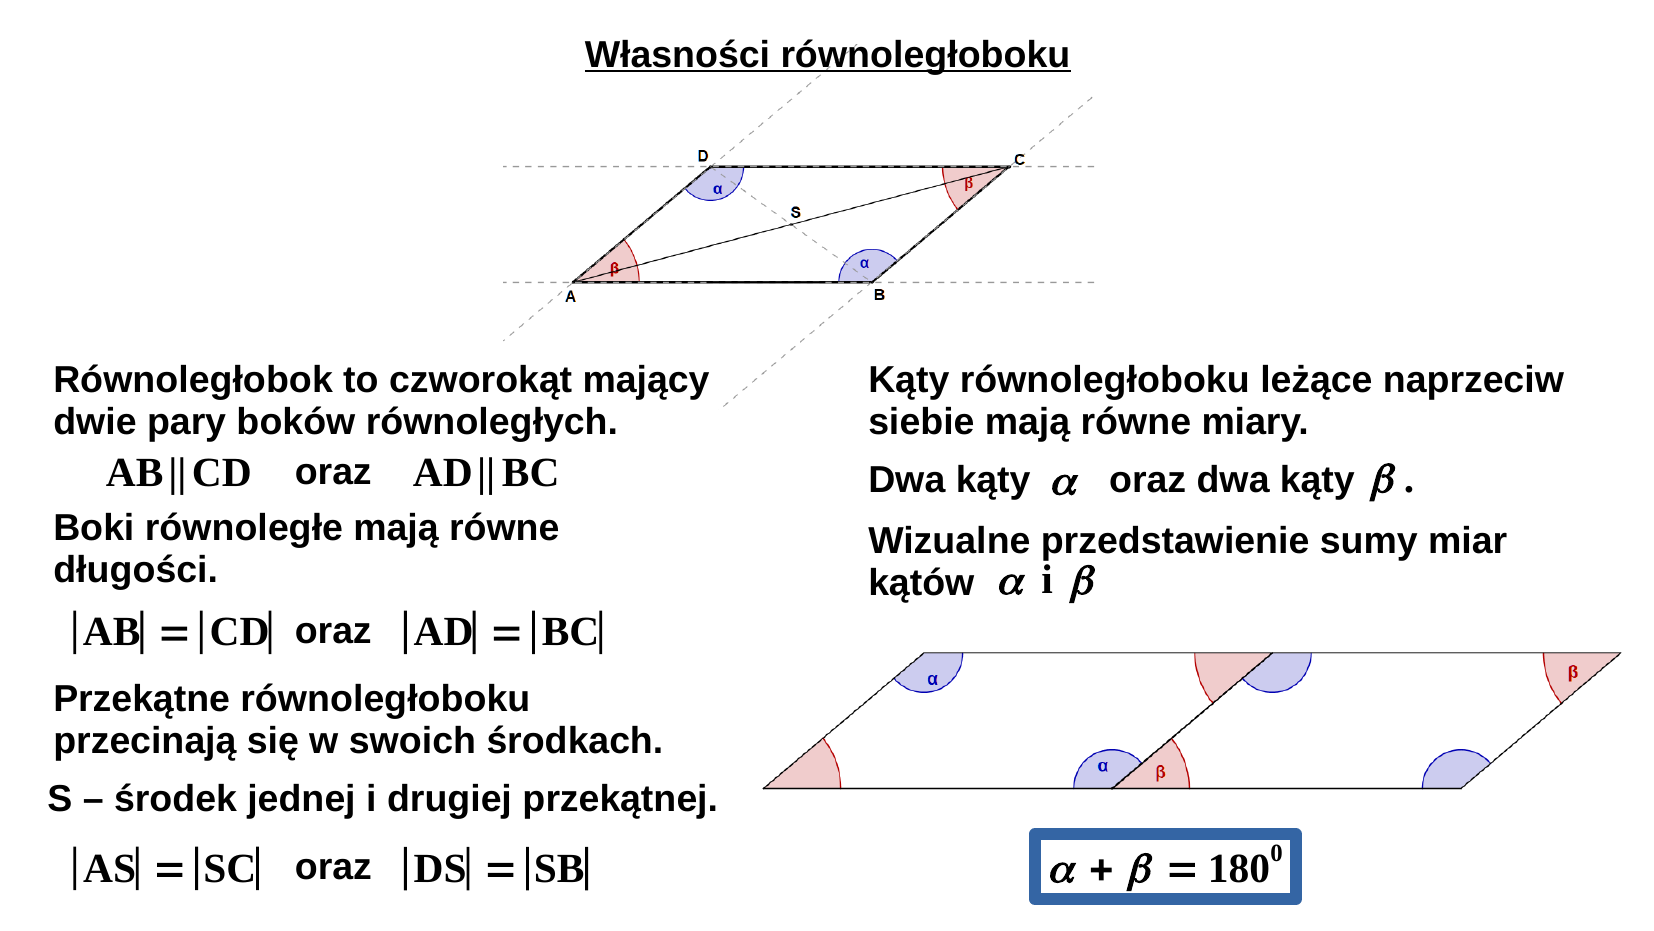

Własności równoległoboku
Równoległobok to czworokąt mający dwie pary boków równoległych.
Kąty równoległoboku leżące naprzeciw siebie mają równe miary.
oraz
oraz dwa kąty
Dwa kąty
Boki równoległe mają równe długości.
Wizualne przedstawienie sumy miar kątów
oraz
Przekątne równoległoboku przecinają się w swoich środkach.
S – środek jednej i drugiej przekątnej.
oraz